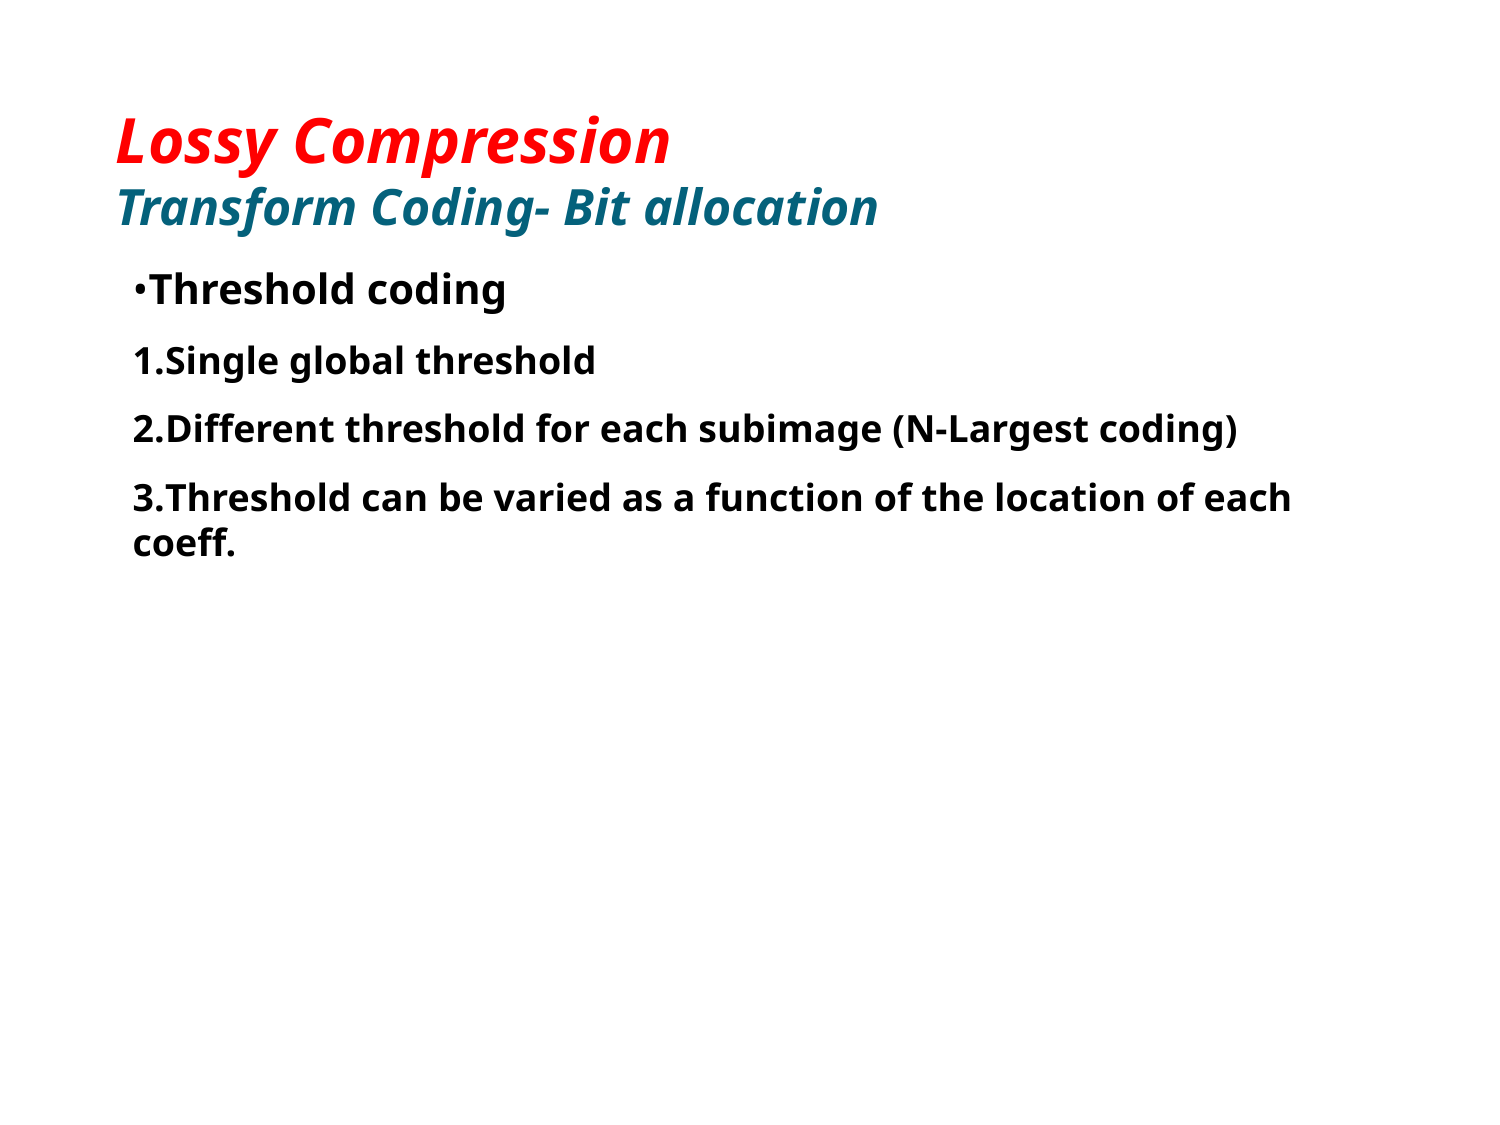

Lossy Compression
Transform Coding- Bit allocation
Threshold coding
Single global threshold
Different threshold for each subimage (N-Largest coding)
Threshold can be varied as a function of the location of each coeff.